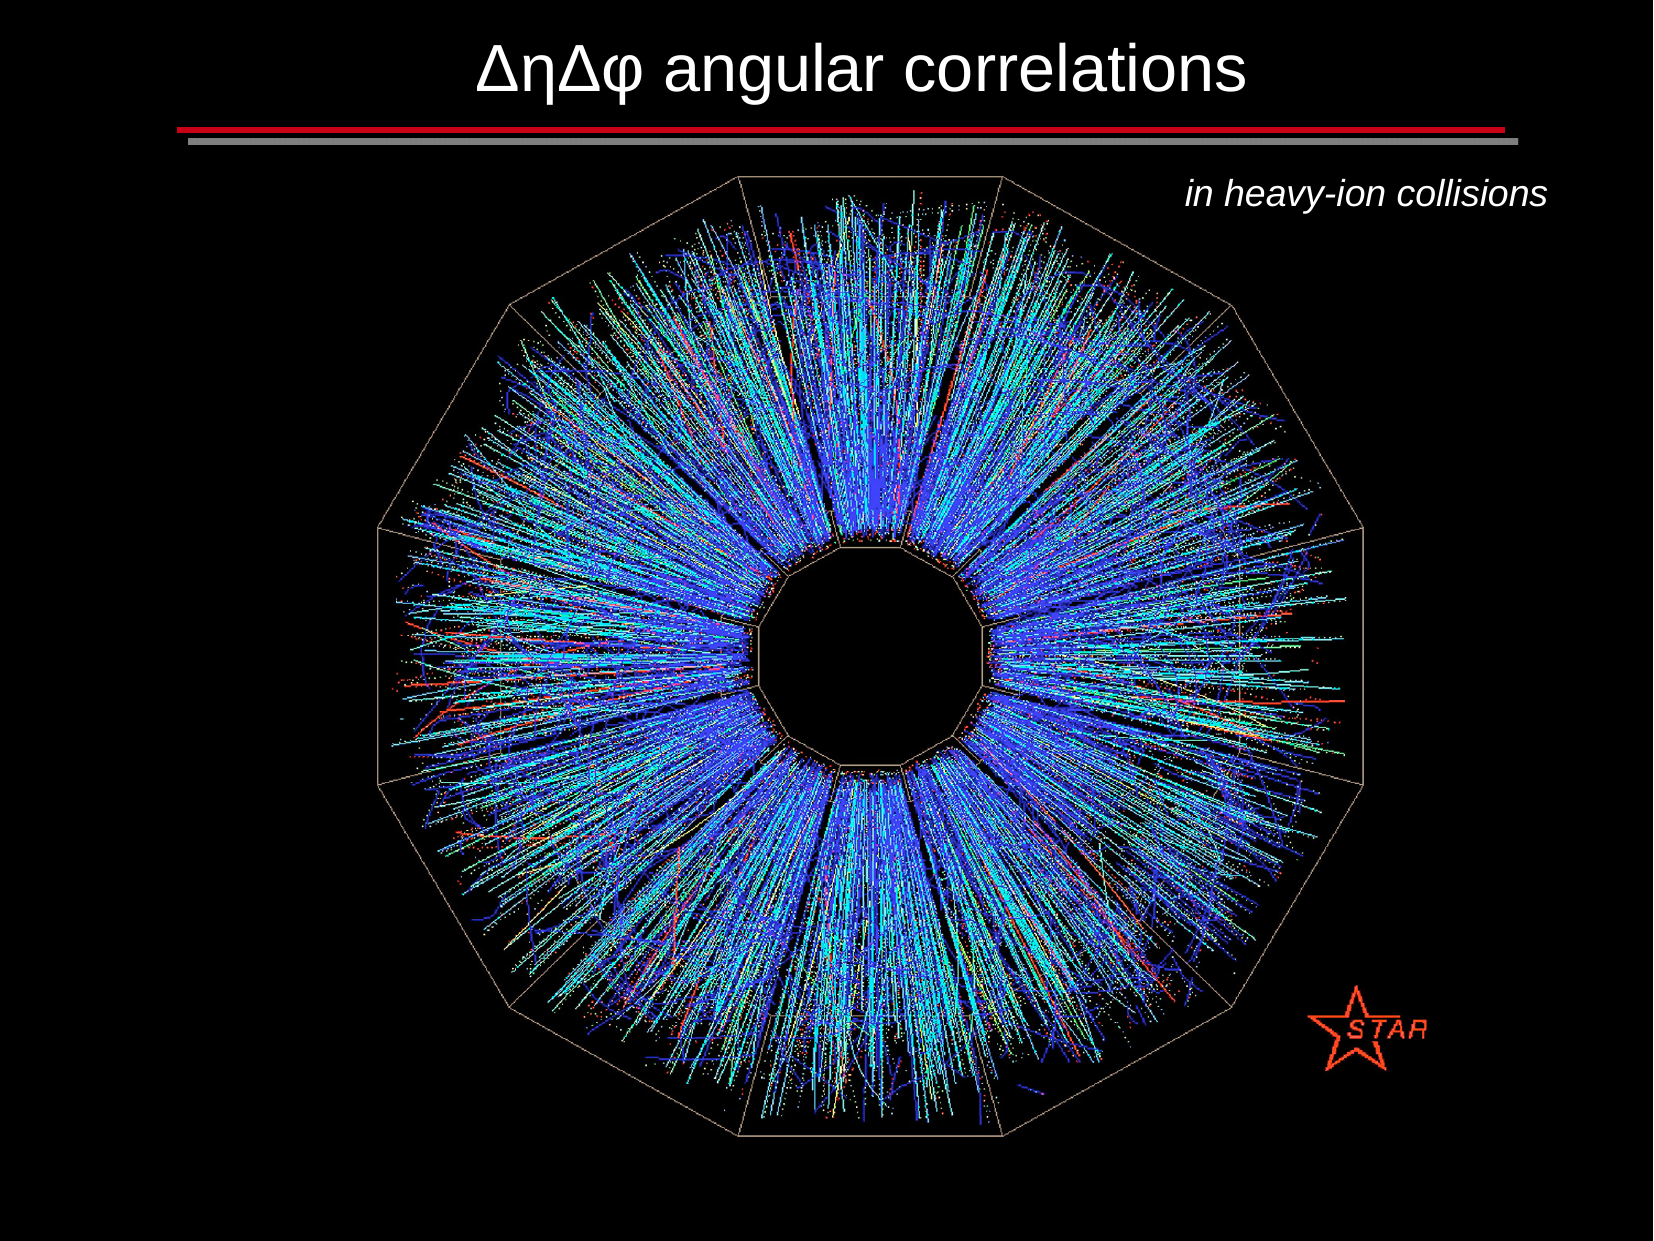

# ΔηΔφ angular correlations
in heavy-ion collisions